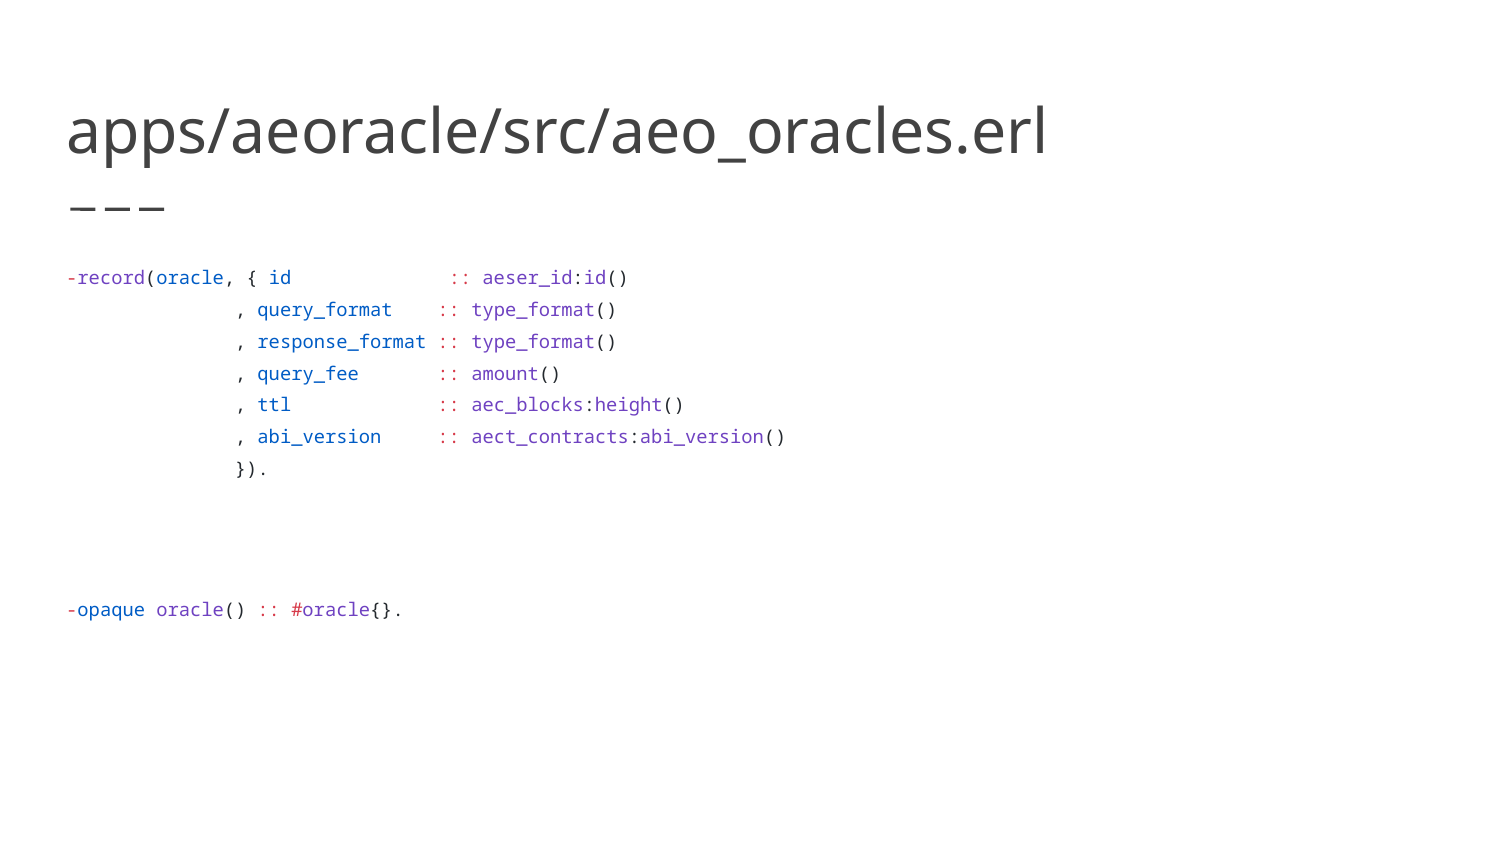

# apps/aeoracle/src/aeo_oracles.erl
-record(oracle, { id :: aeser_id:id()
 , query_format :: type_format()
 , response_format :: type_format()
 , query_fee :: amount()
 , ttl :: aec_blocks:height()
 , abi_version :: aect_contracts:abi_version()
 }).
-opaque oracle() :: #oracle{}.